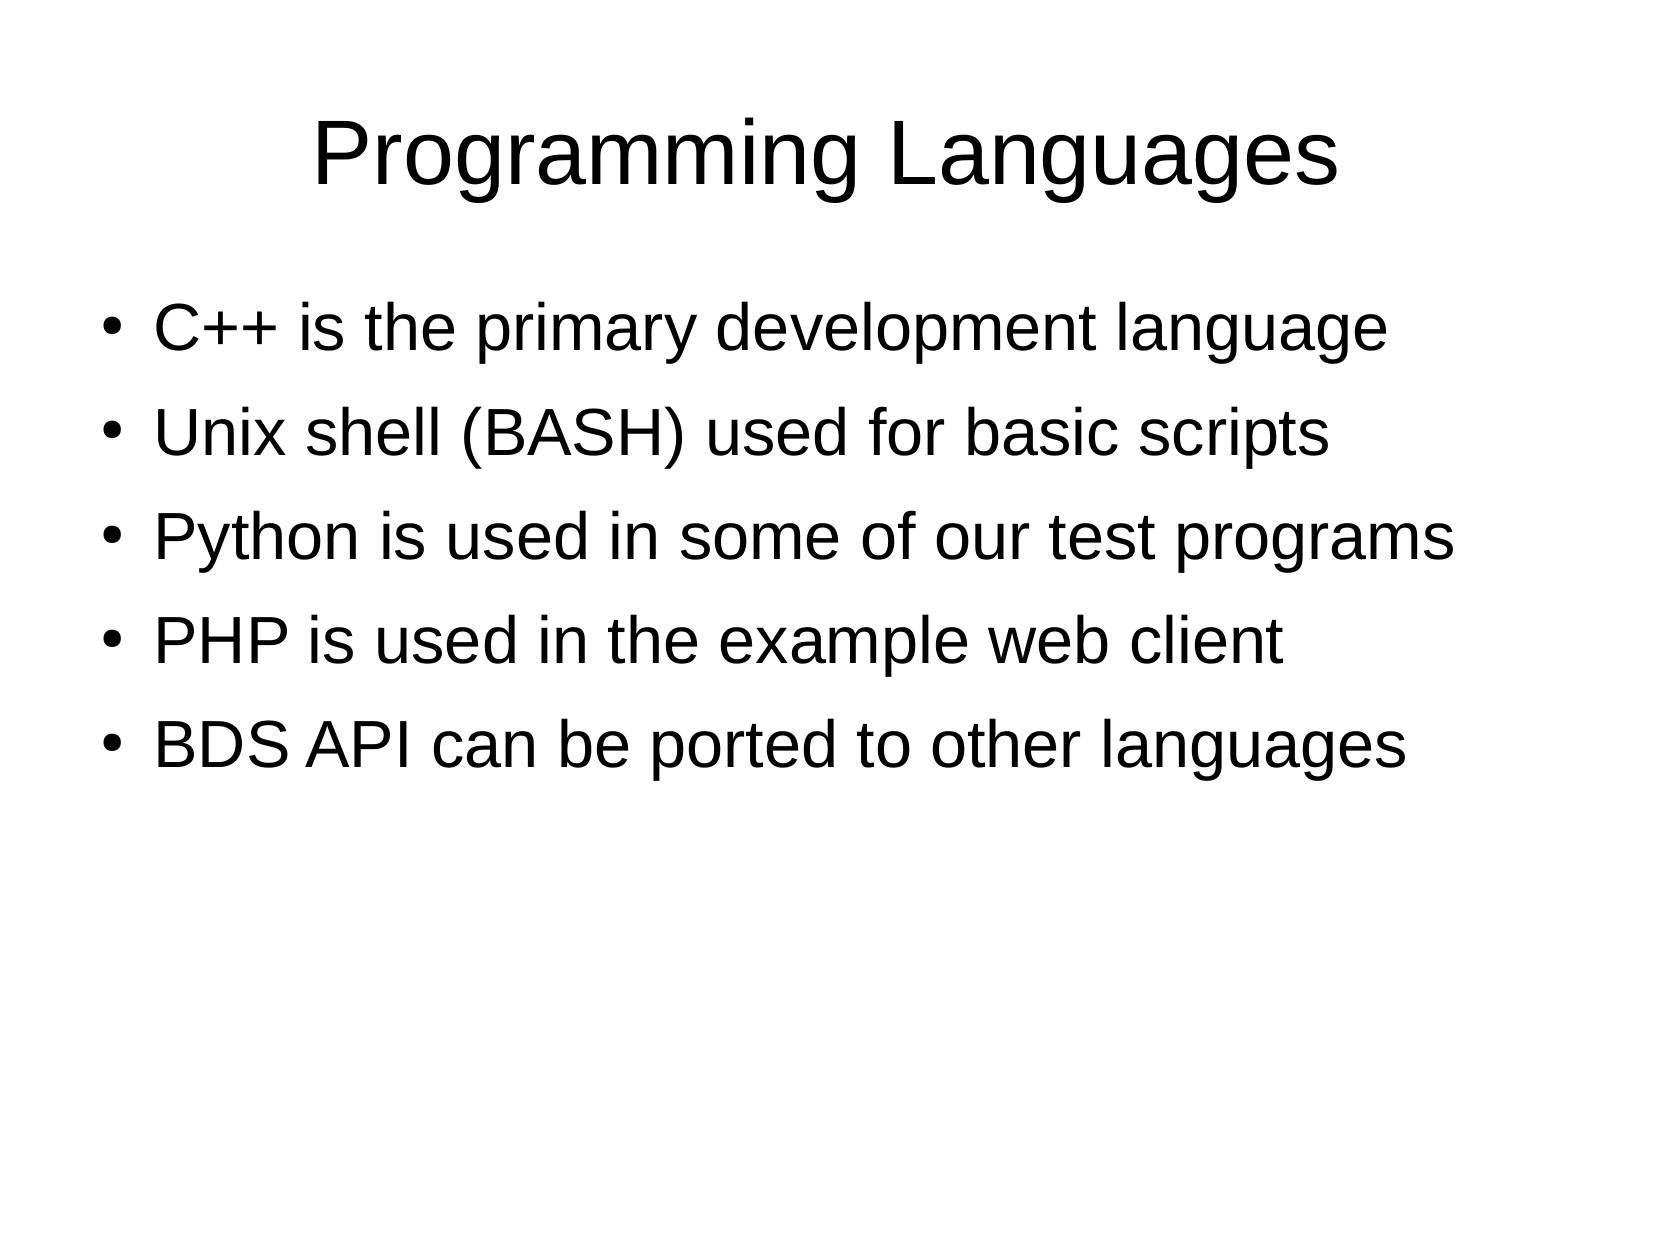

# Programming Languages
C++ is the primary development language
Unix shell (BASH) used for basic scripts
Python is used in some of our test programs
PHP is used in the example web client
BDS API can be ported to other languages